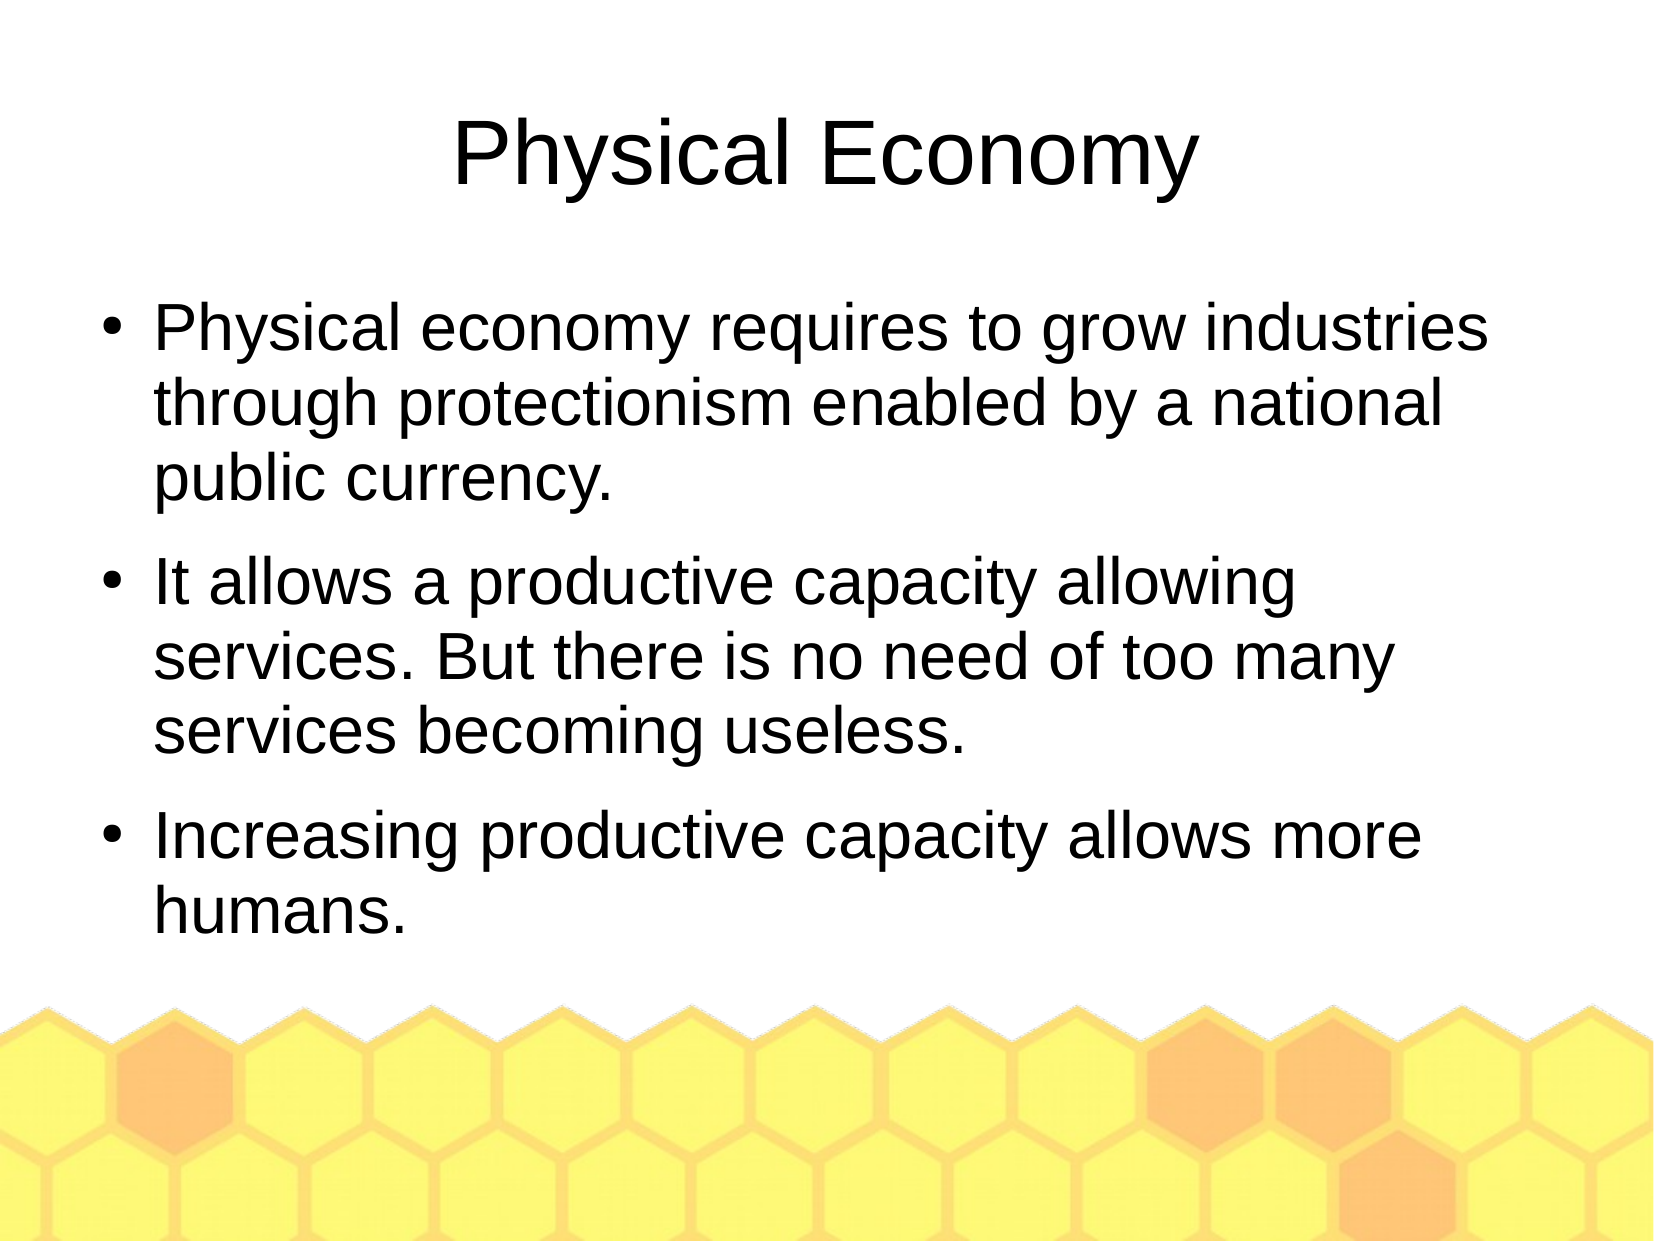

# Physical Economy
Physical economy requires to grow industries through protectionism enabled by a national public currency.
It allows a productive capacity allowing services. But there is no need of too many services becoming useless.
Increasing productive capacity allows more humans.